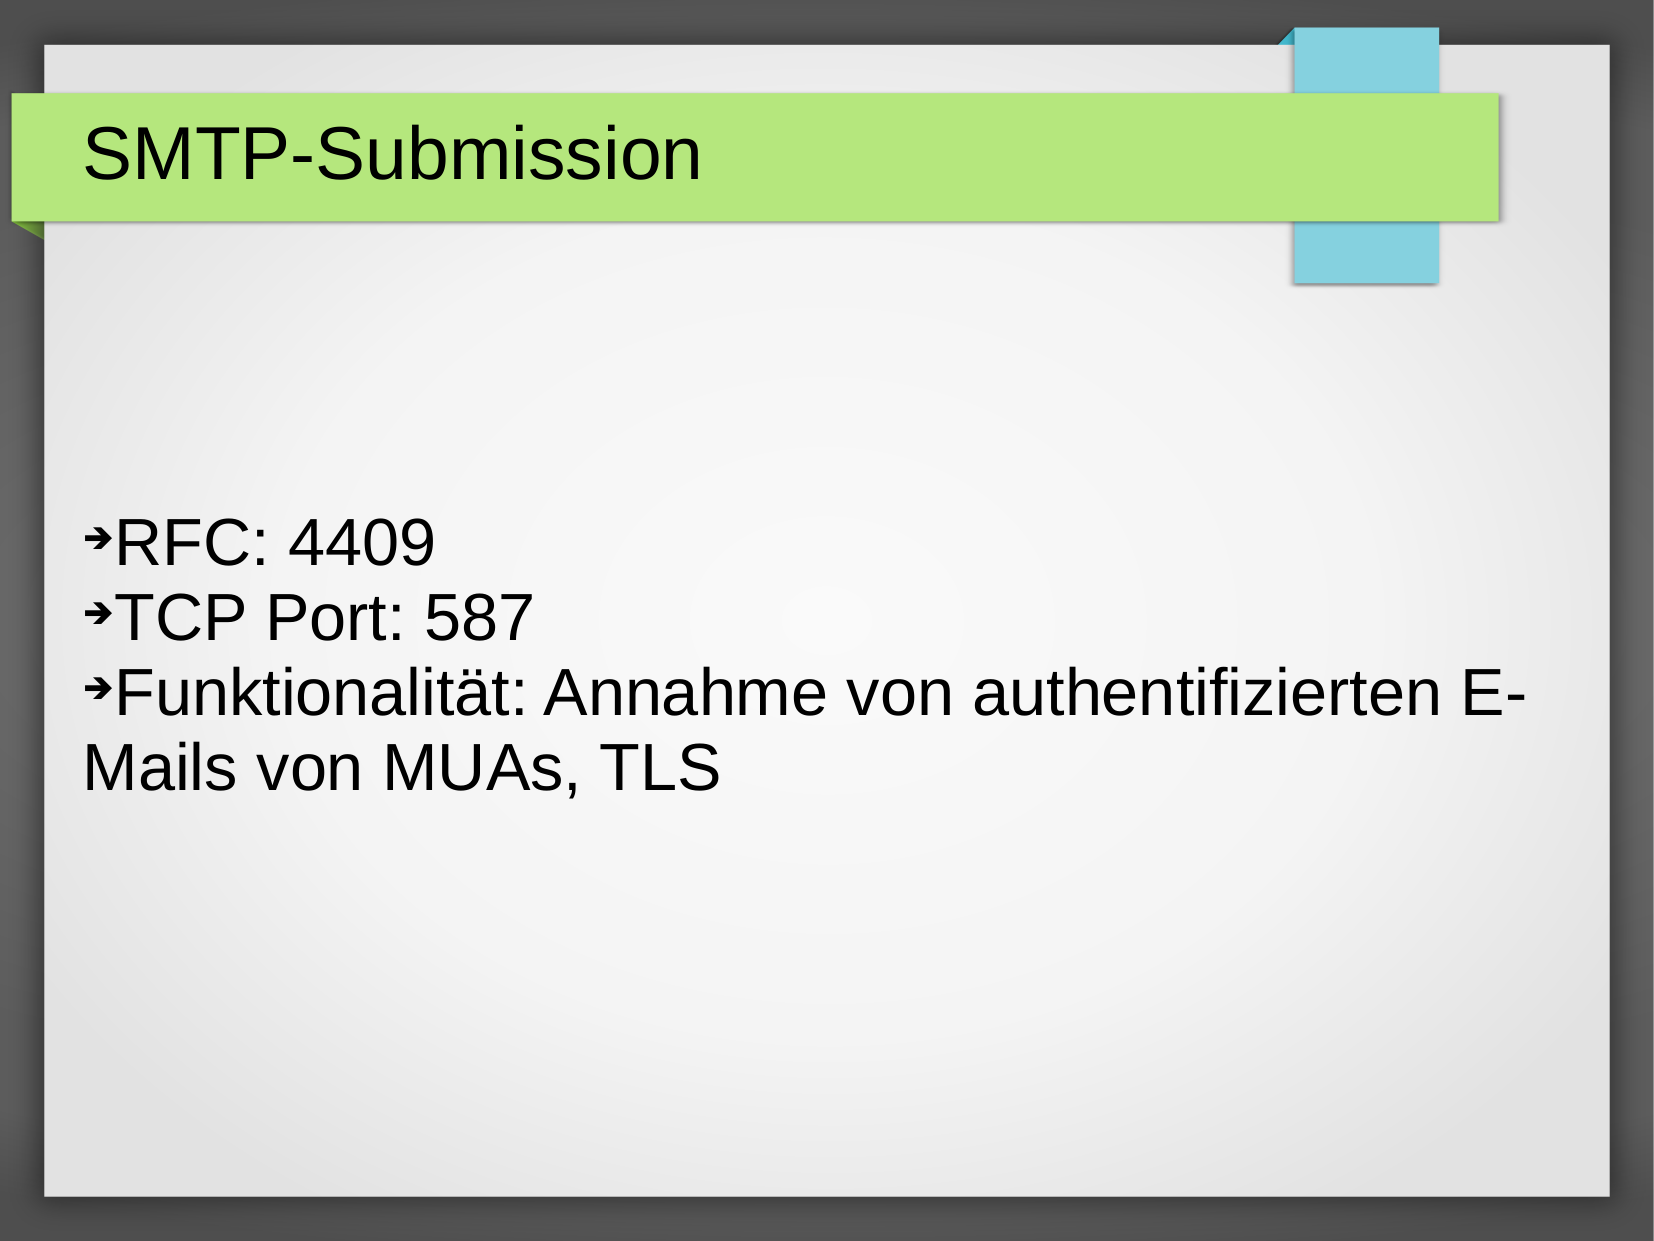

# SMTP-Submission
RFC: 4409
TCP Port: 587
Funktionalität: Annahme von authentifizierten E-Mails von MUAs, TLS